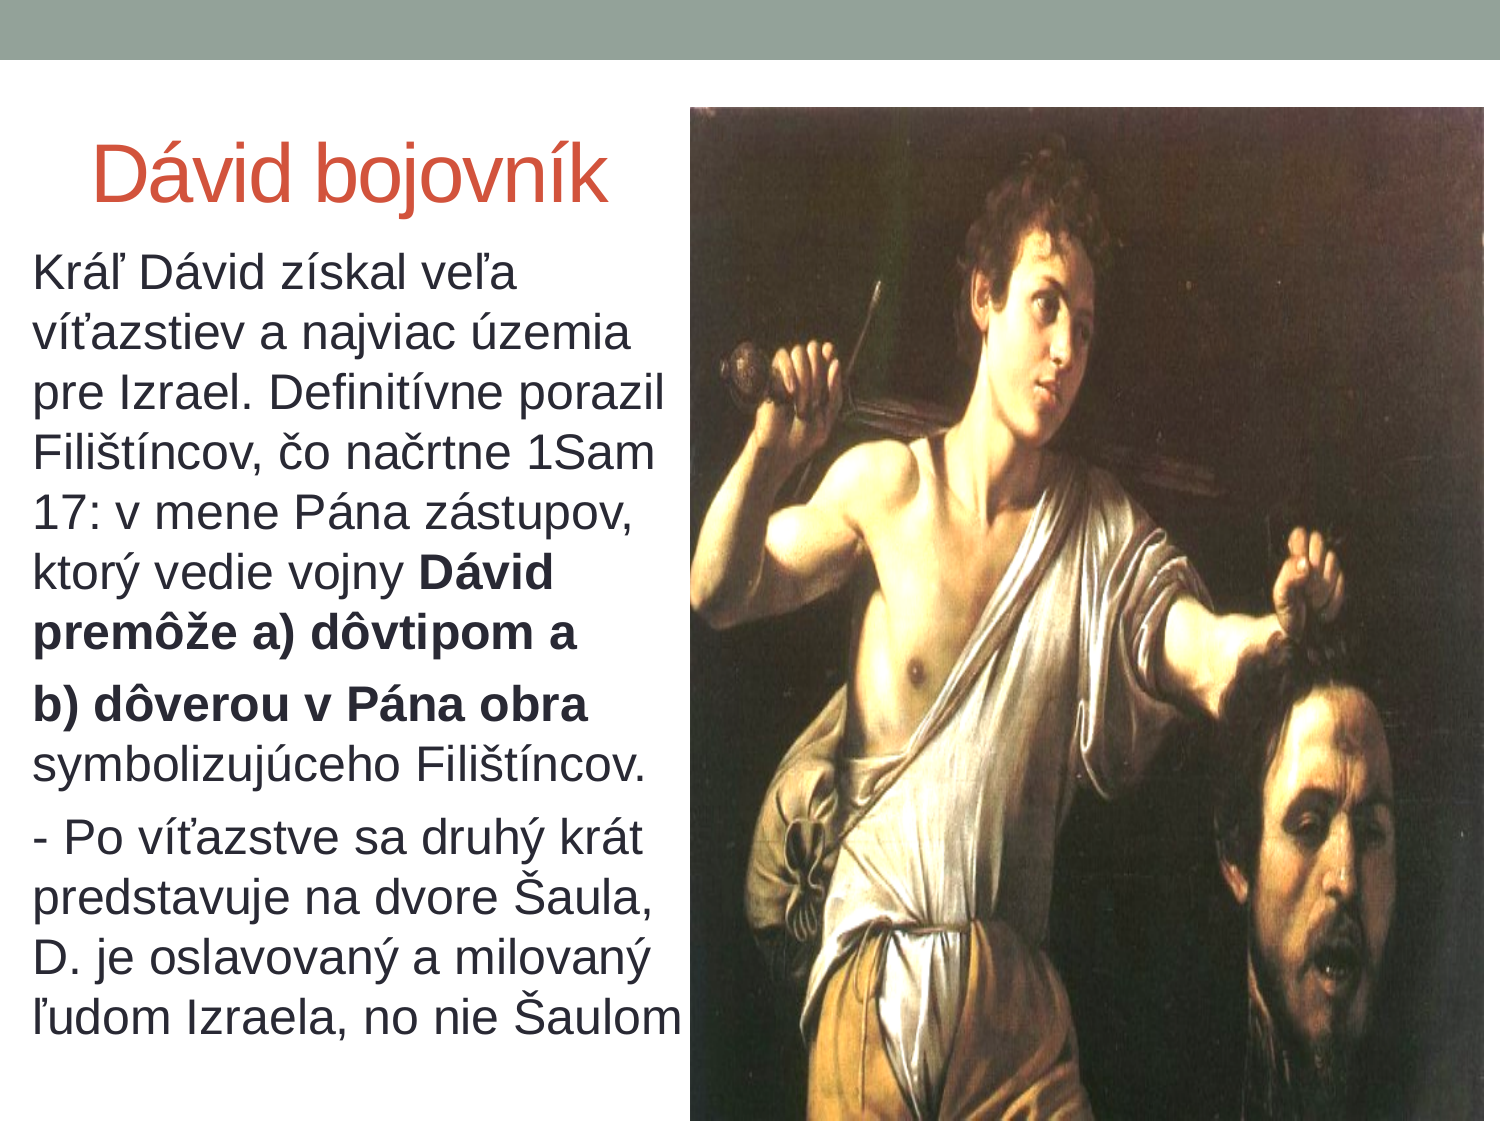

# Dávid bojovník
Kráľ Dávid získal veľa víťazstiev a najviac územia pre Izrael. Definitívne porazil Filištíncov, čo načrtne 1Sam 17: v mene Pána zástupov, ktorý vedie vojny Dávid premôže a) dôvtipom a
b) dôverou v Pána obra symbolizujúceho Filištíncov.
- Po víťazstve sa druhý krát predstavuje na dvore Šaula, D. je oslavovaný a milovaný ľudom Izraela, no nie Šaulom